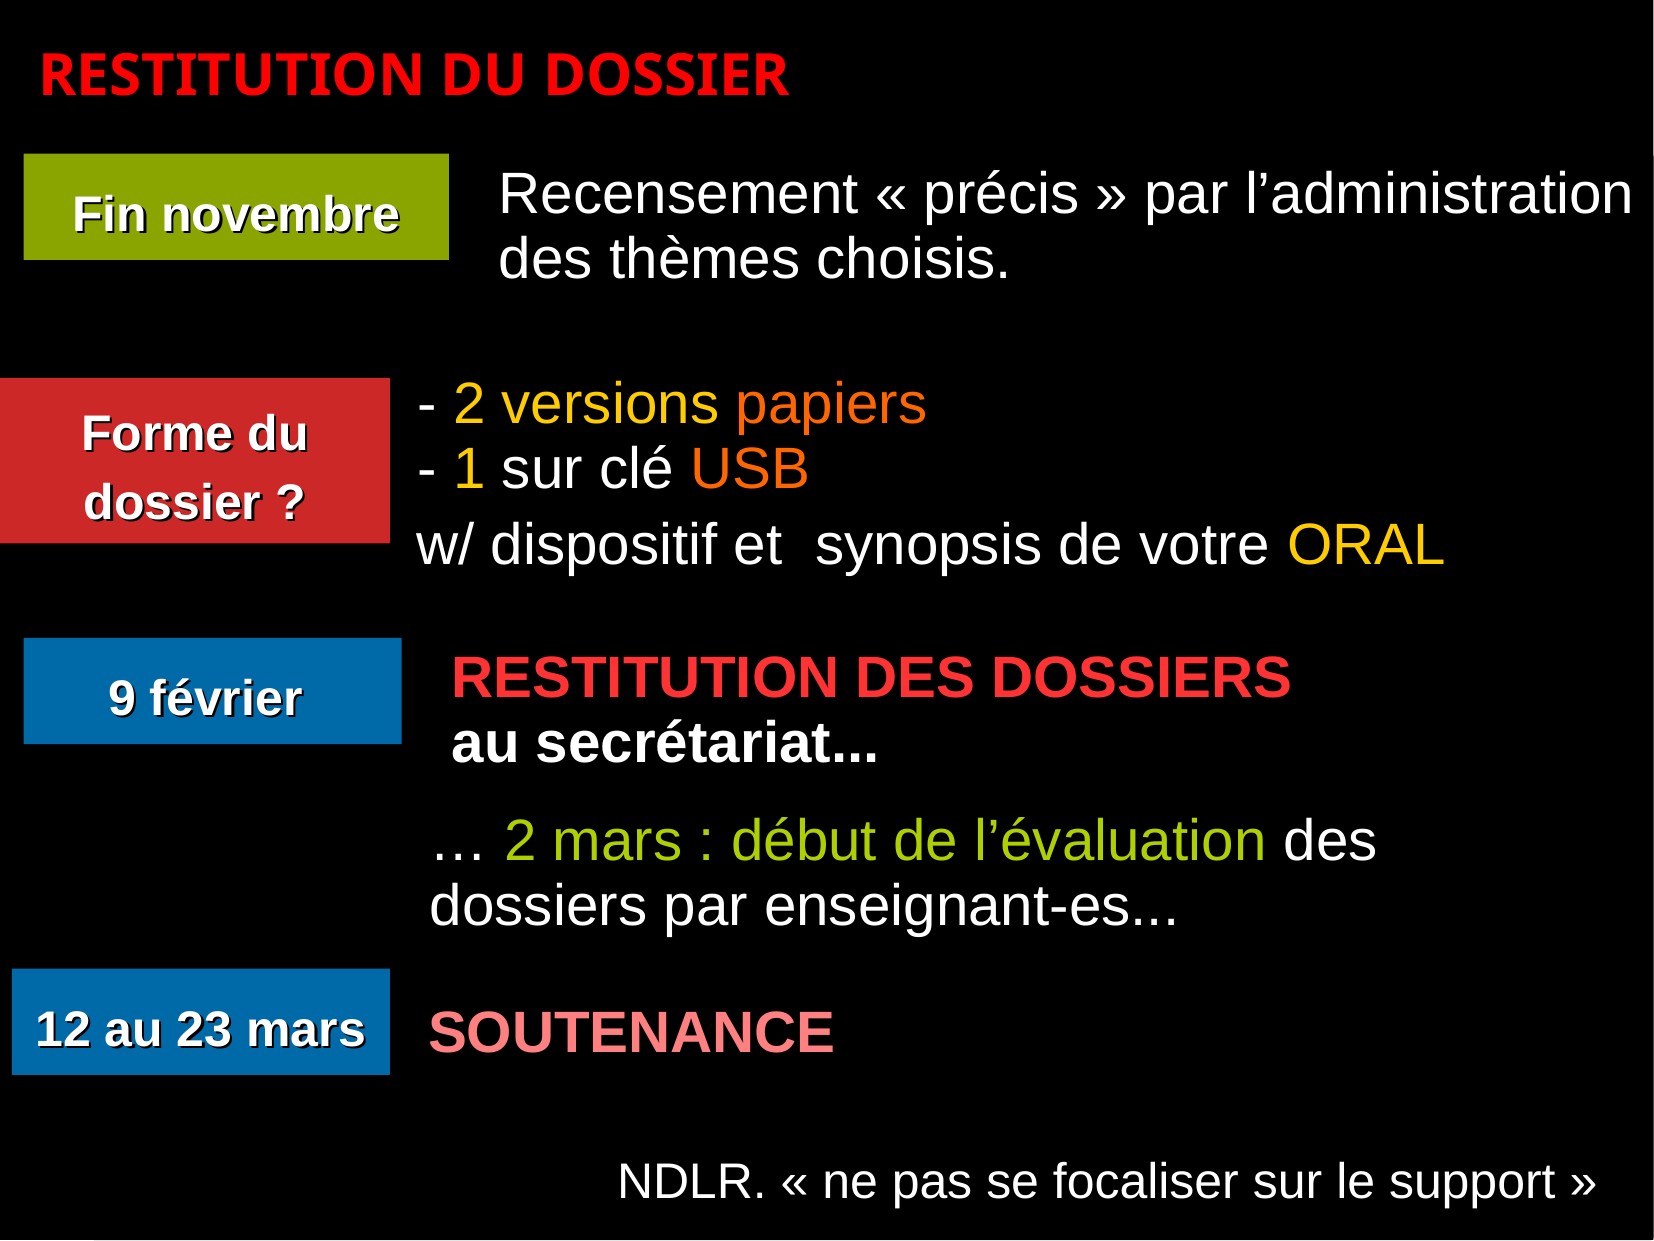

Arrêté 12-6-2015
RESTITUTION DU DOSSIER
Fin novembre
Recensement « précis » par l’administration
des thèmes choisis.
- 2 versions papiers
- 1 sur clé USB
Forme du dossier ?
w/ dispositif et synopsis de votre ORAL
9 février
RESTITUTION DES DOSSIERS
au secrétariat...
… 2 mars : début de l’évaluation des dossiers par enseignant-es...
12 au 23 mars
SOUTENANCE
NDLR. « ne pas se focaliser sur le support »